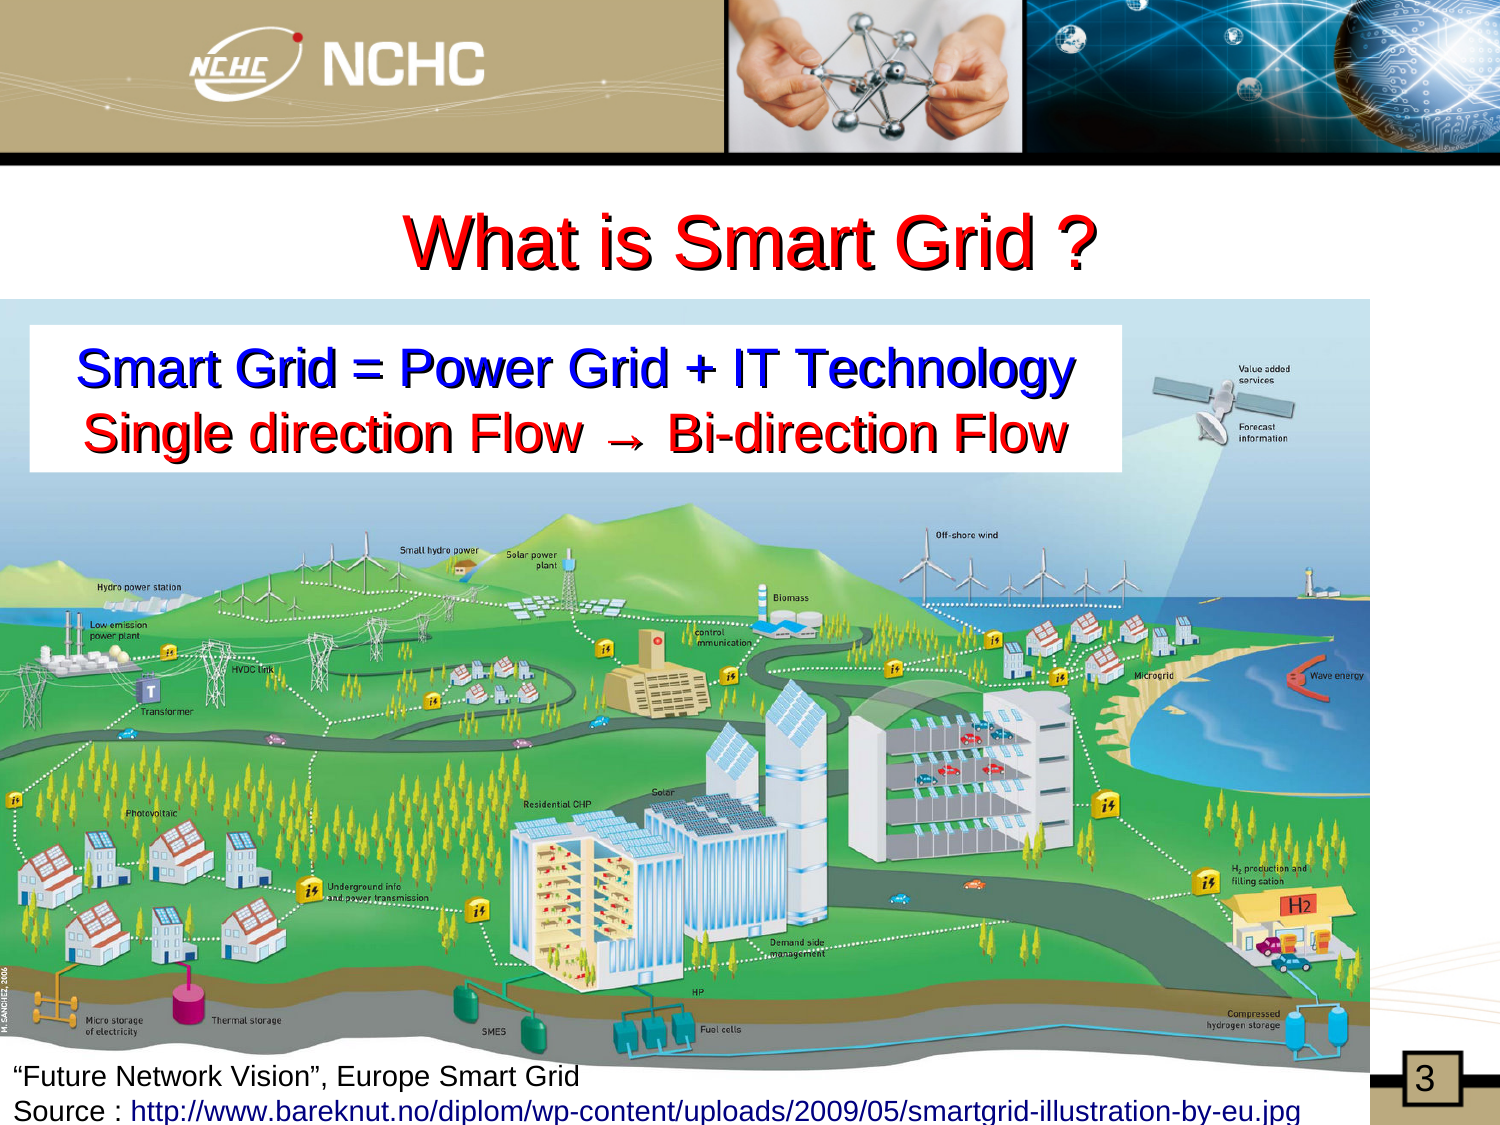

# What is Smart Grid ?
Smart Grid = Power Grid + IT Technology
Single direction Flow → Bi-direction Flow
3
“Future Network Vision”, Europe Smart Grid
Source : http://www.bareknut.no/diplom/wp-content/uploads/2009/05/smartgrid-illustration-by-eu.jpg